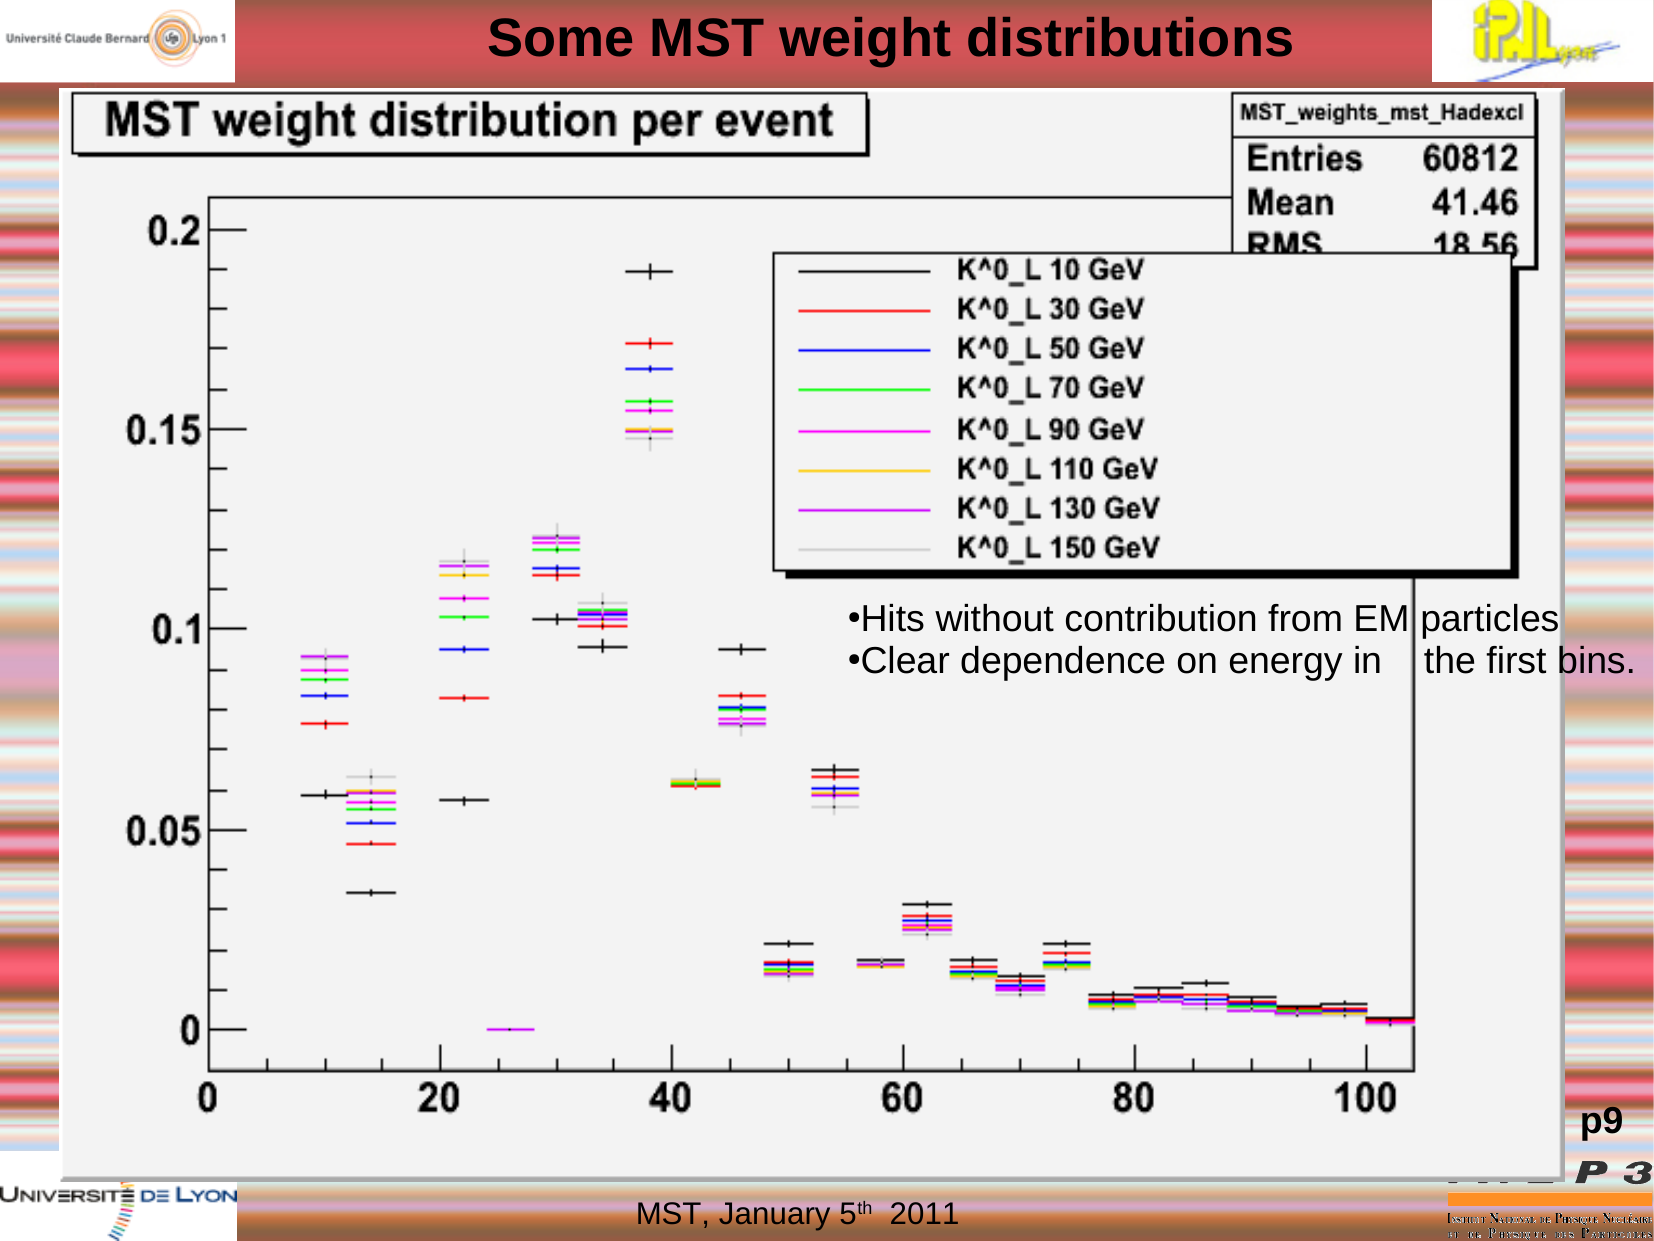

Some MST weight distributions
Hits without contribution from EM particles
Clear dependence on energy in the first bins.